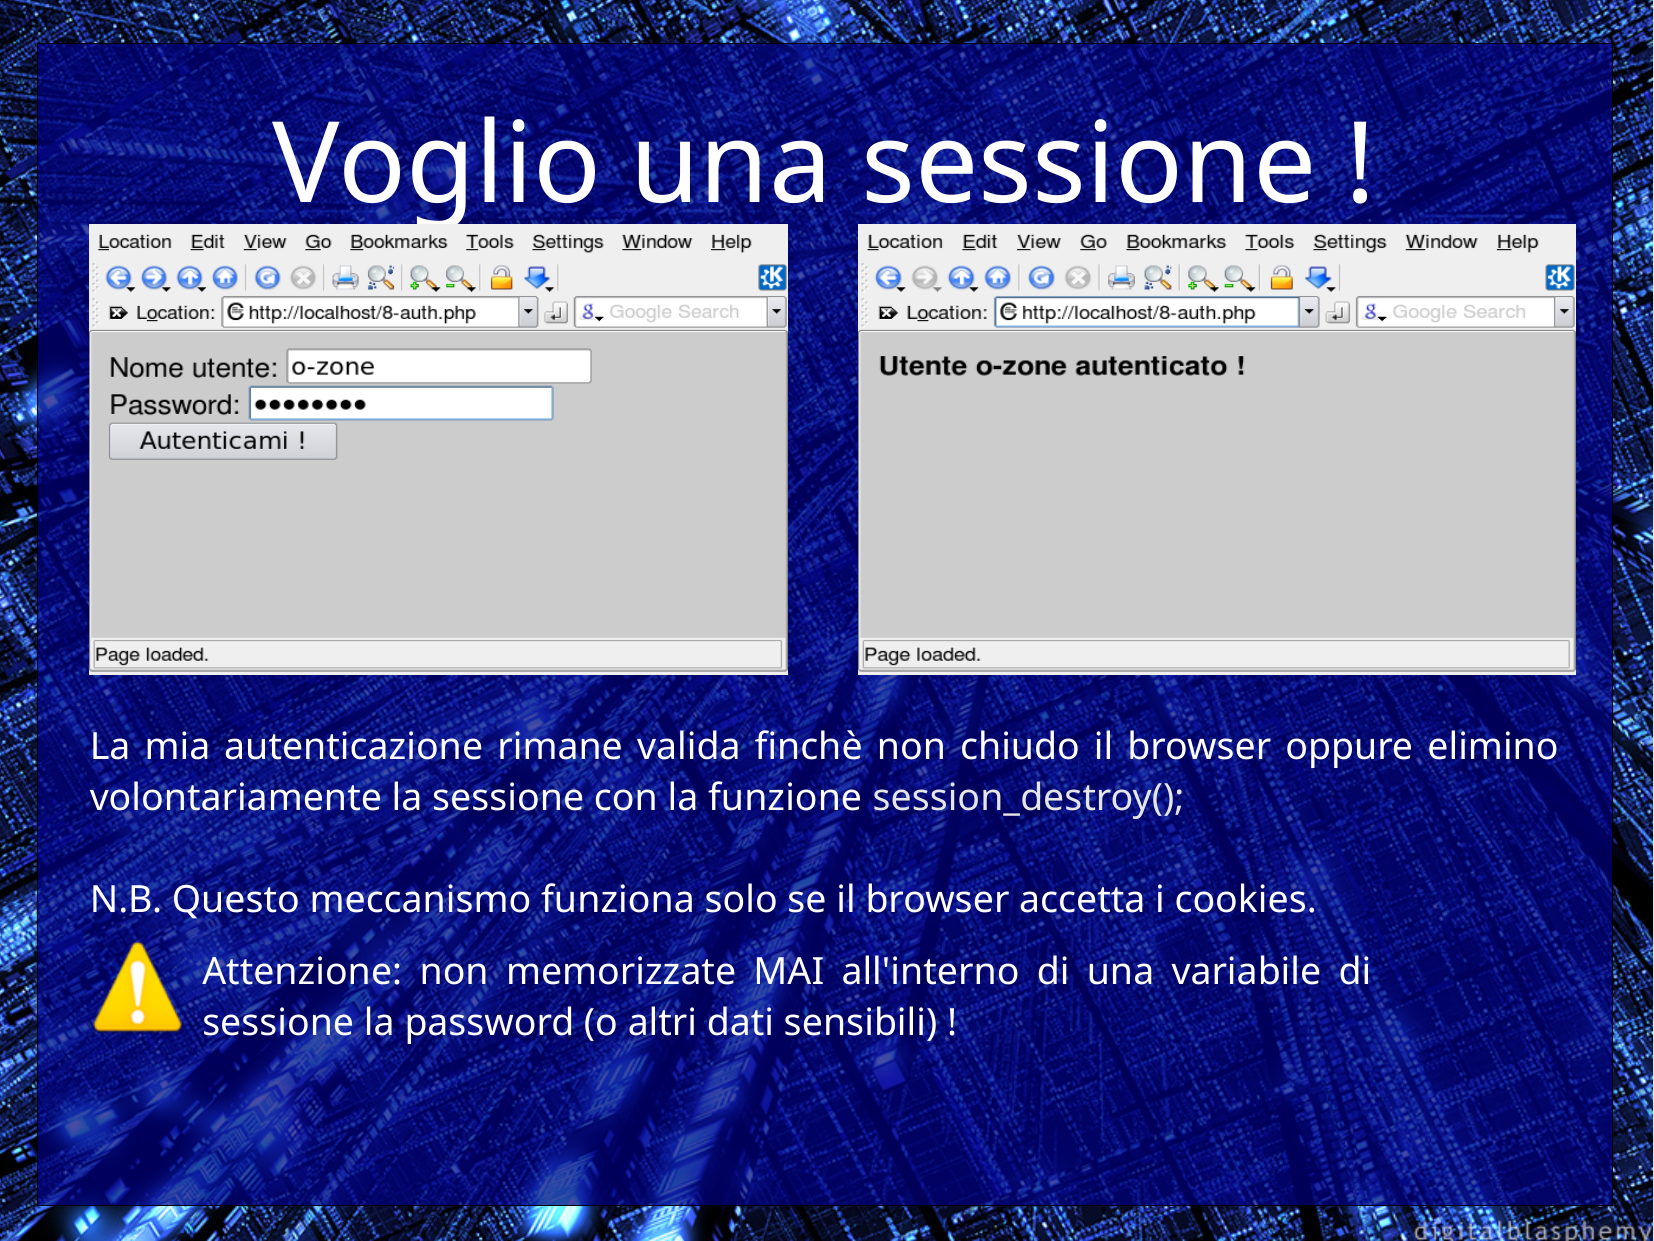

Voglio una sessione !
#
La mia autenticazione rimane valida finchè non chiudo il browser oppure elimino volontariamente la sessione con la funzione session_destroy();
N.B. Questo meccanismo funziona solo se il browser accetta i cookies.
Attenzione: non memorizzate MAI all'interno di una variabile di sessione la password (o altri dati sensibili) !